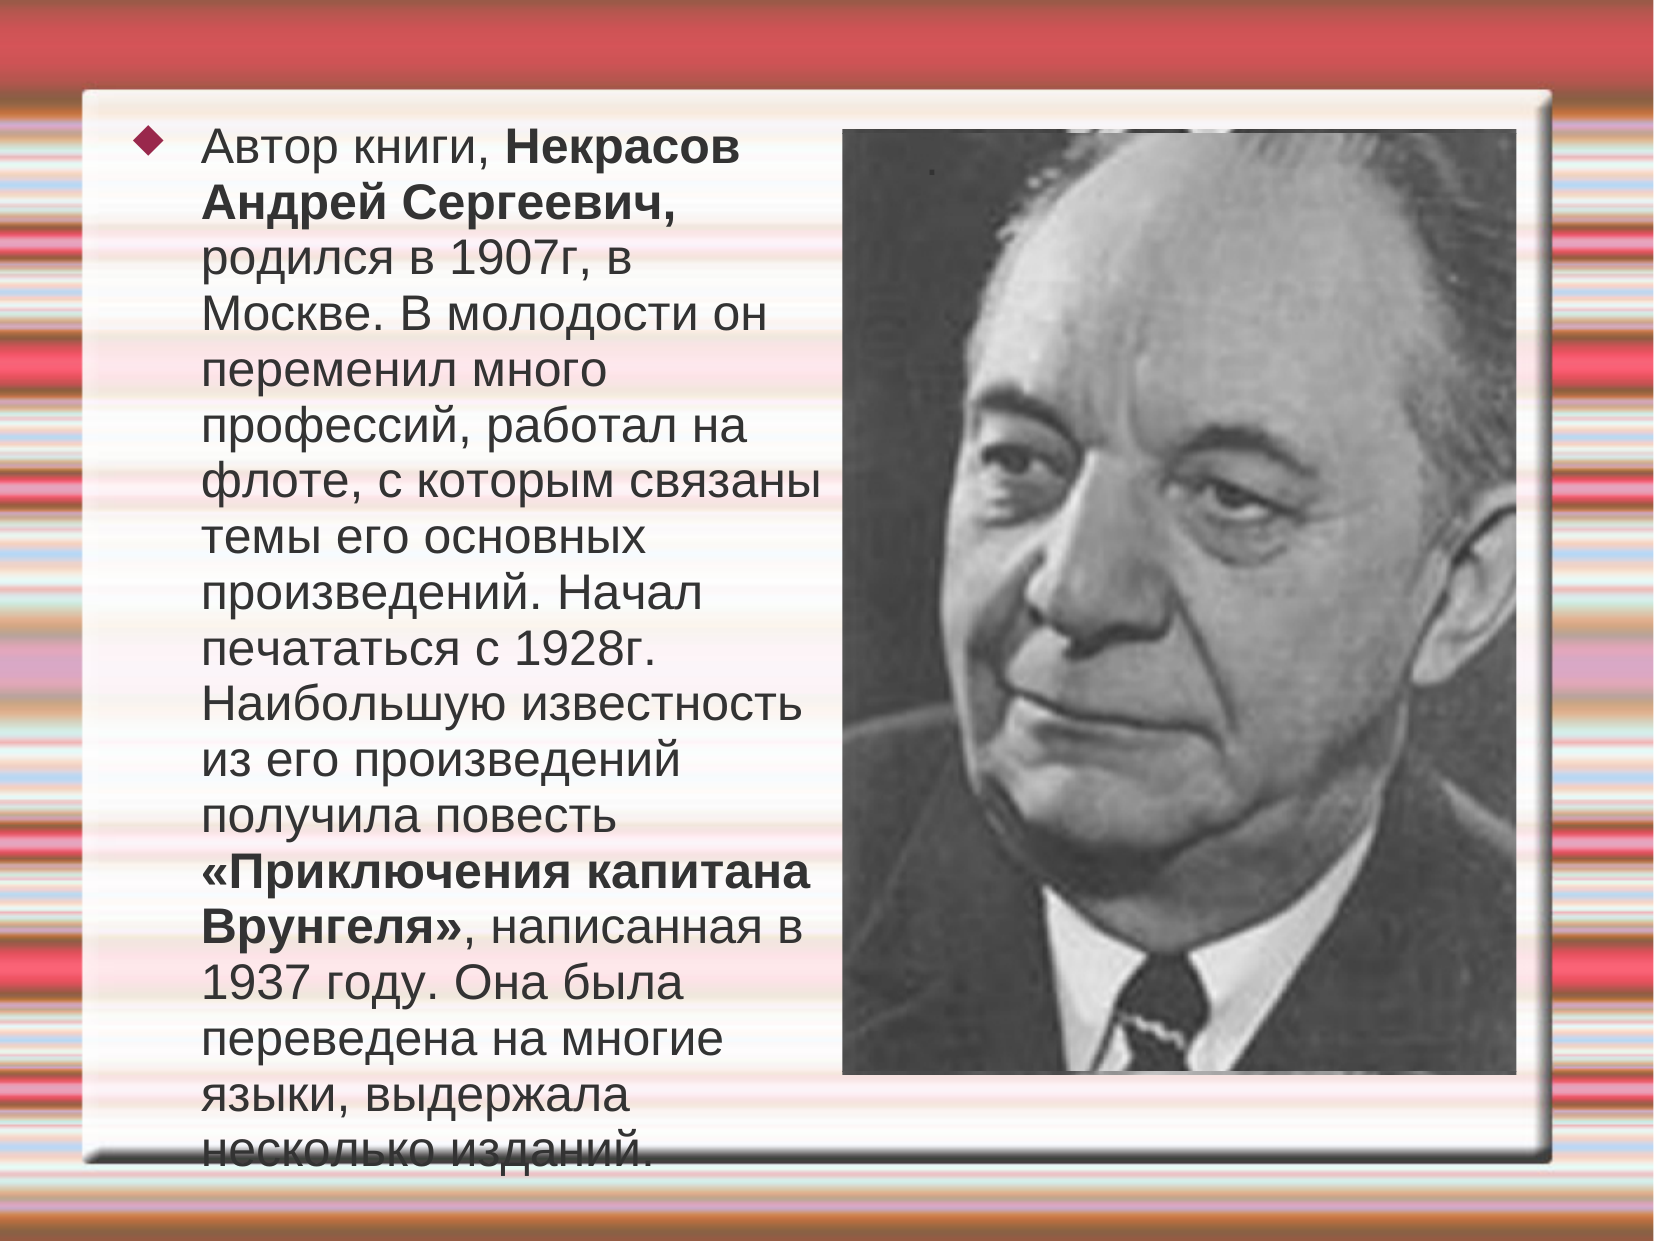

#
Автор книги, Некрасов Андрей Сергеевич, родился в 1907г, в Москве. В молодости он переменил много профессий, работал на флоте, с которым связаны темы его основных произведений. Начал печататься с 1928г. Наибольшую известность из его произведений получила повесть «Приключения капитана Врунгеля», написанная в 1937 году. Она была переведена на многие языки, выдержала несколько изданий.
.